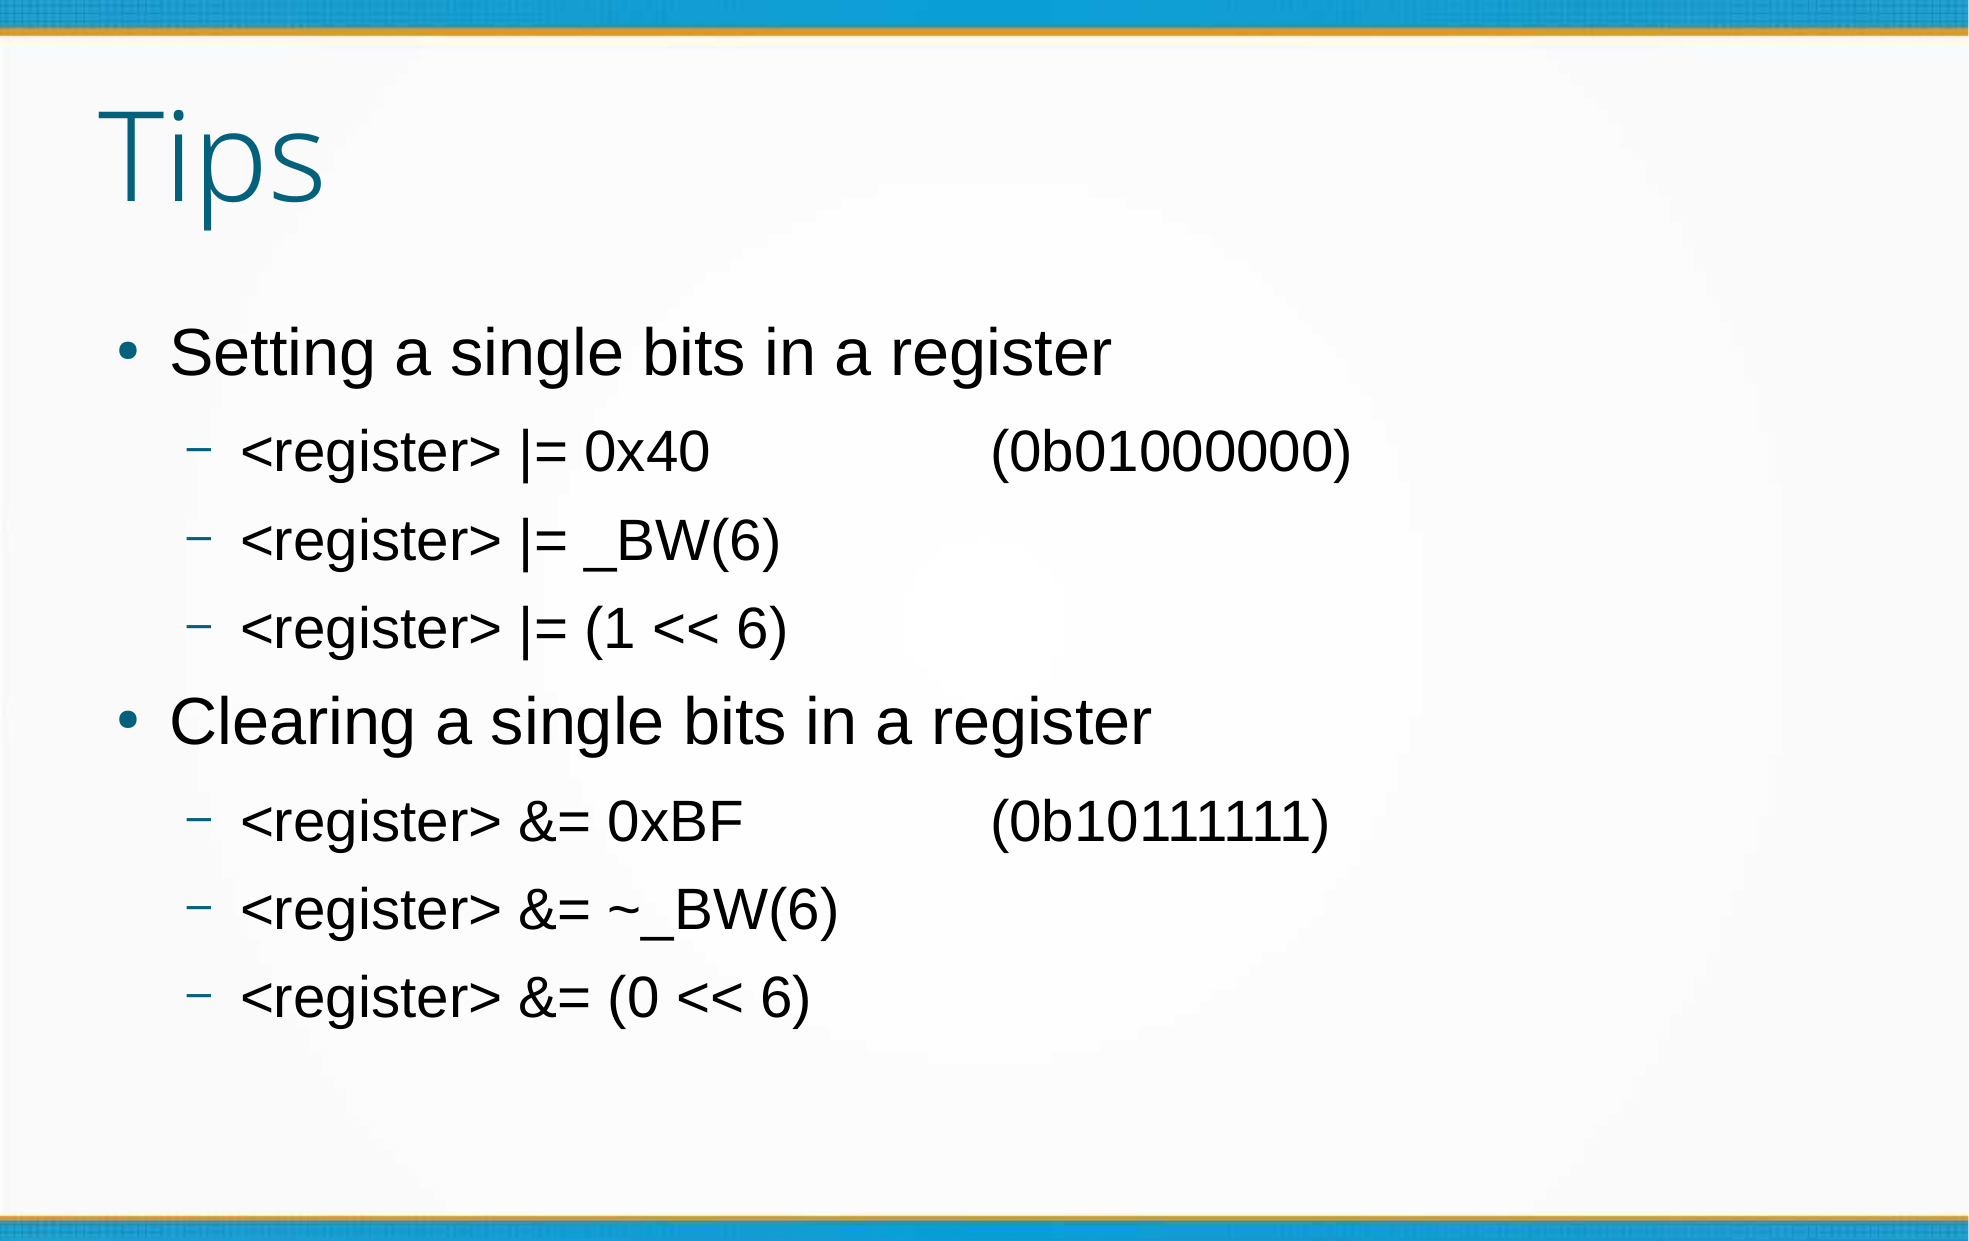

# Tips
Setting a single bits in a register
<register> |= 0x40				(0b01000000)
<register> |= _BW(6)
<register> |= (1 << 6)
Clearing a single bits in a register
<register> &= 0xBF				(0b10111111)
<register> &= ~_BW(6)
<register> &= (0 << 6)